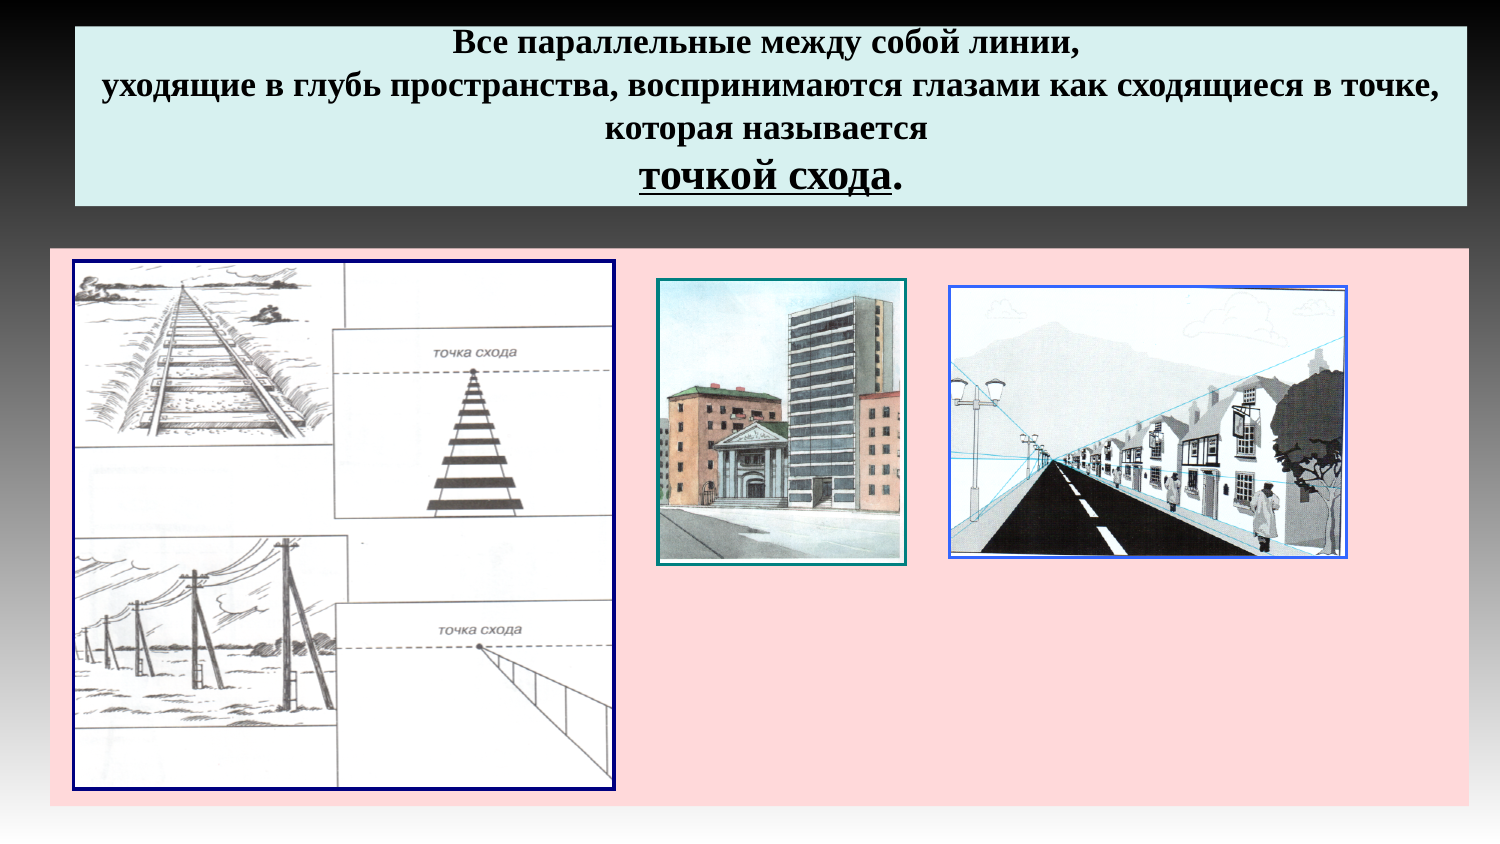

Все параллельные между собой линии,
уходящие в глубь пространства, воспринимаются глазами как сходящиеся в точке, которая называется
точкой схода.
#